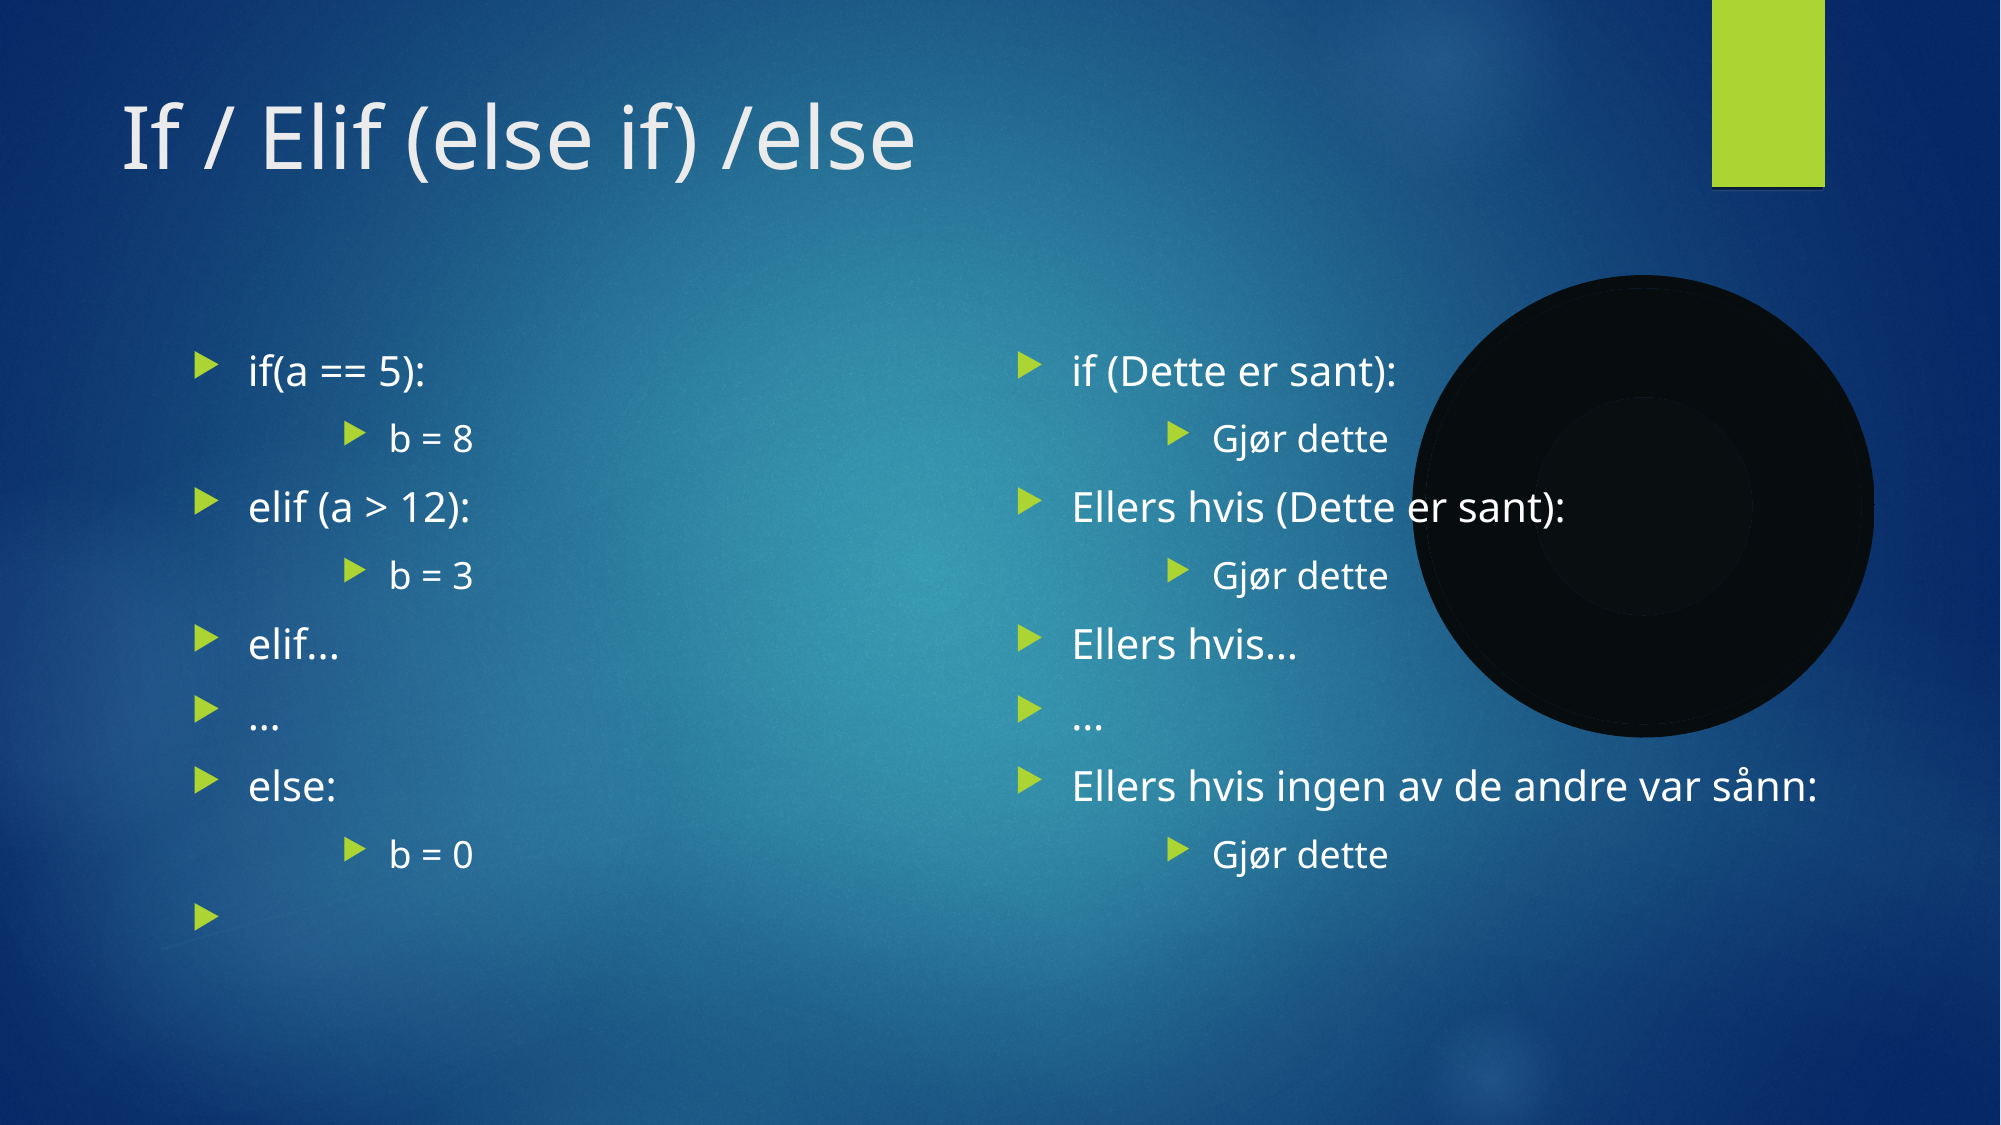

# If / Elif (else if) /else
if(a == 5):
b = 8
elif (a > 12):
b = 3
elif...
…
else:
b = 0
if (Dette er sant):
Gjør dette
Ellers hvis (Dette er sant):
Gjør dette
Ellers hvis…
…
Ellers hvis ingen av de andre var sånn:
Gjør dette